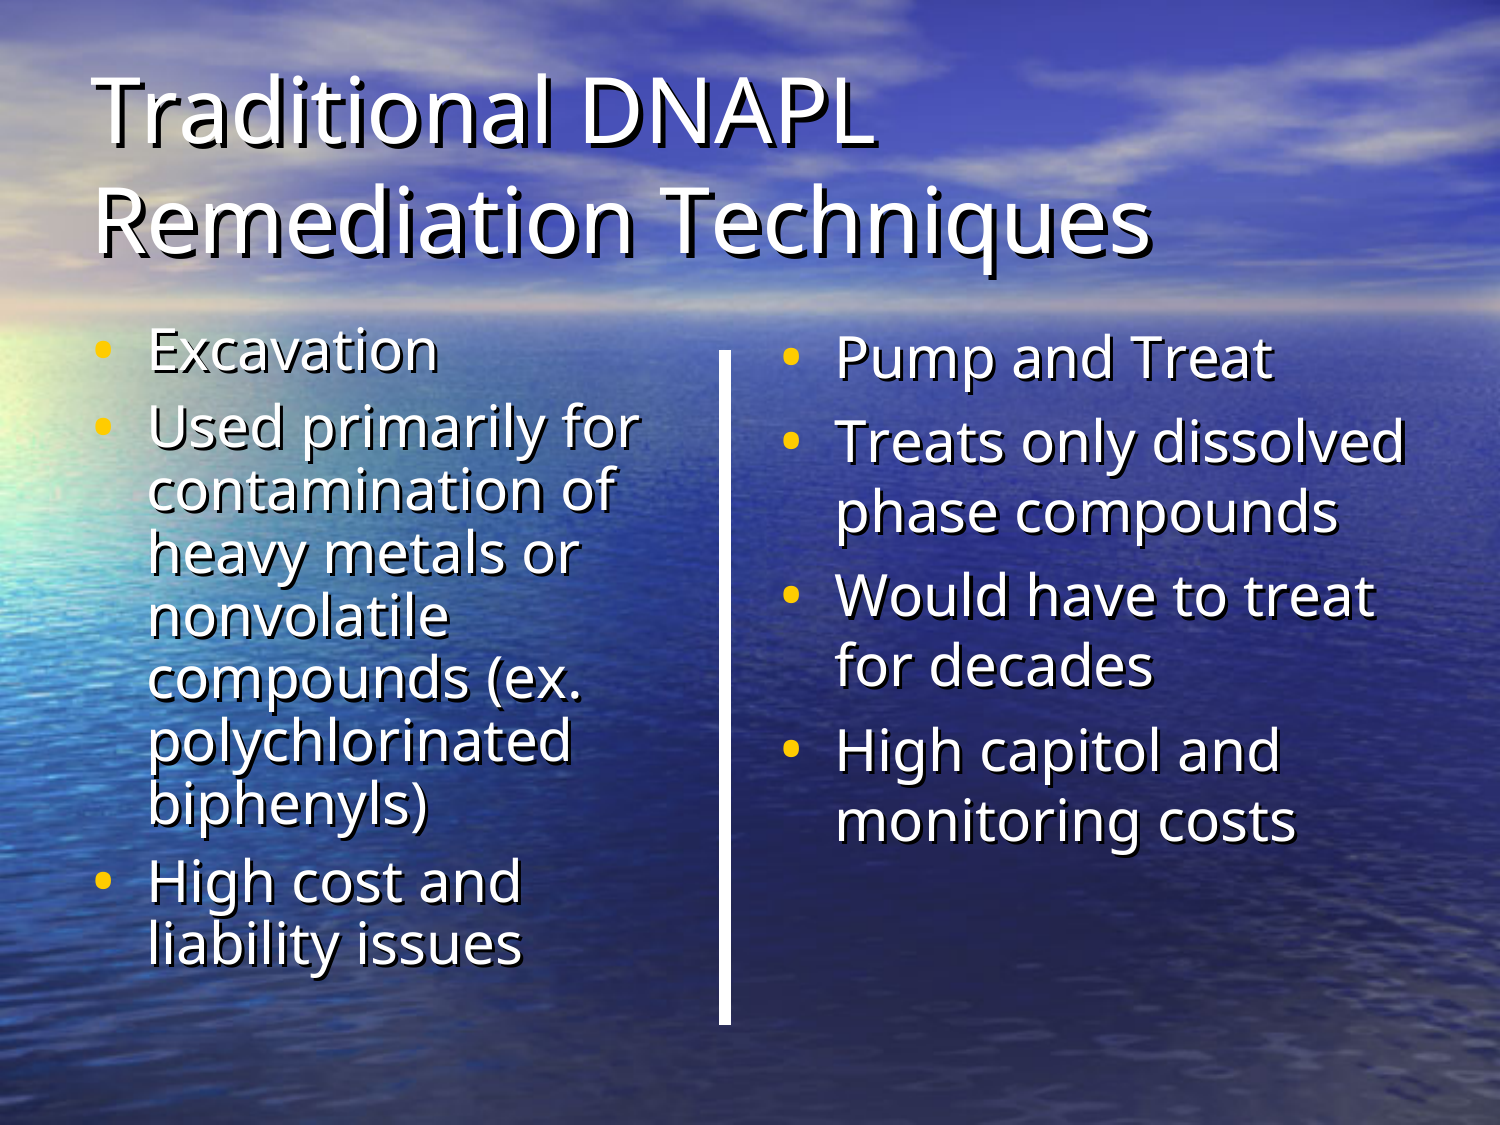

# Traditional DNAPL Remediation Techniques
Excavation
Used primarily for contamination of heavy metals or nonvolatile compounds (ex. polychlorinated biphenyls)
High cost and liability issues
Pump and Treat
Treats only dissolved phase compounds
Would have to treat for decades
High capitol and monitoring costs